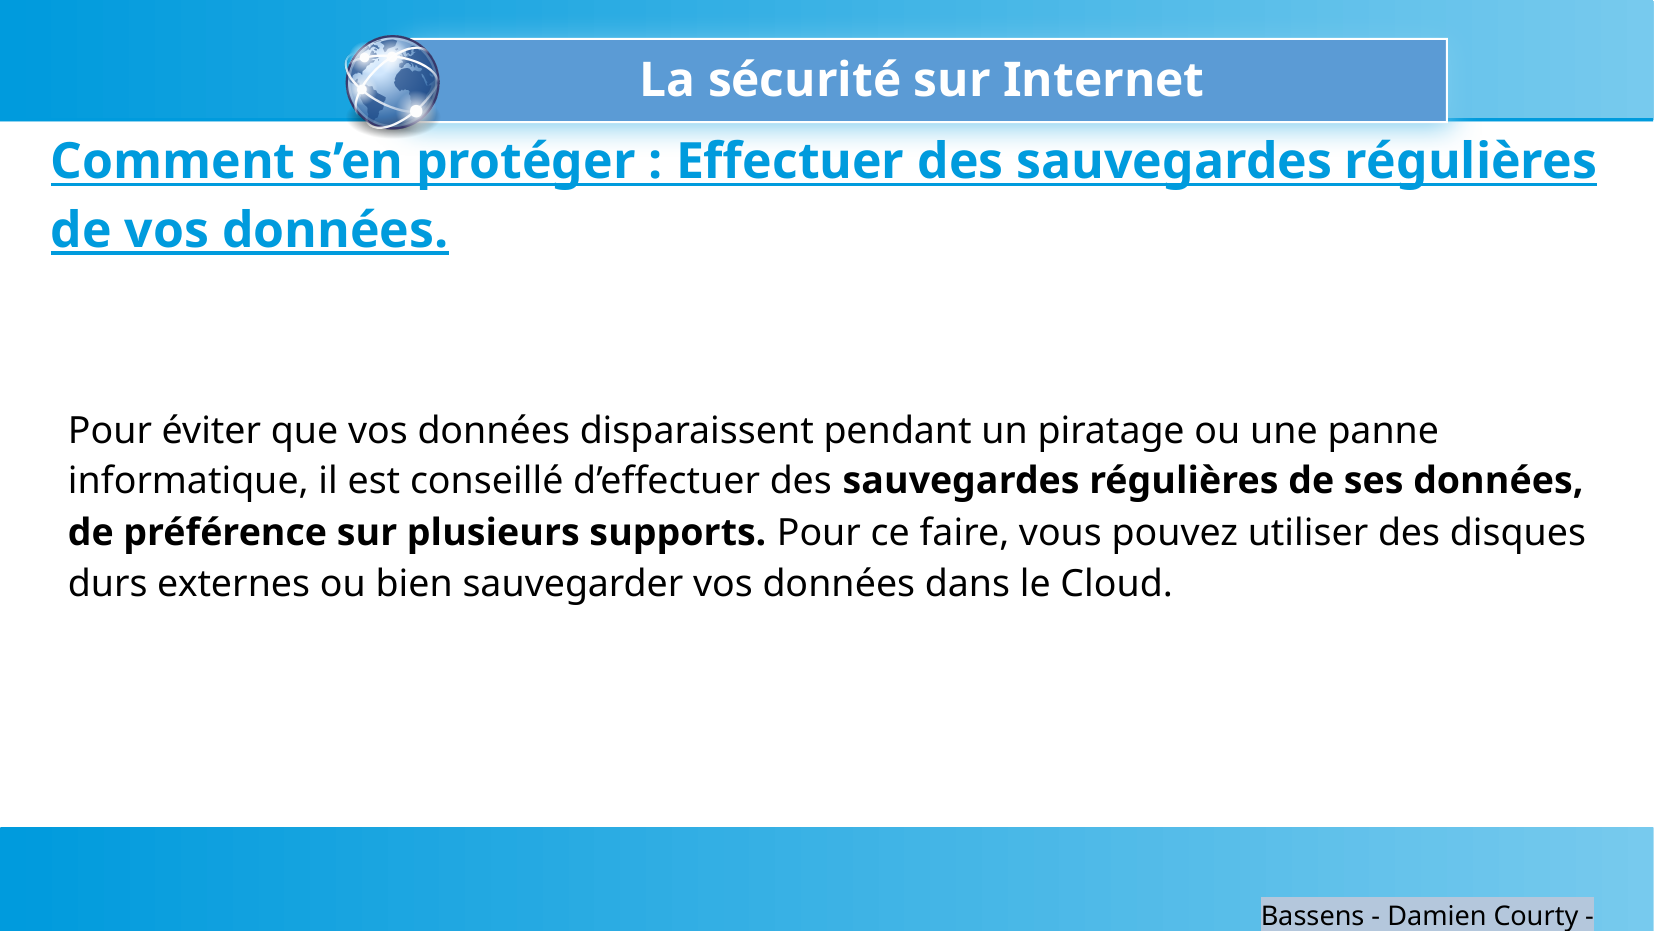

La sécurité sur Internet
Comment s’en protéger : Effectuer des sauvegardes régulières de vos données.
Pour éviter que vos données disparaissent pendant un piratage ou une panne informatique, il est conseillé d’effectuer des sauvegardes régulières de ses données, de préférence sur plusieurs supports. Pour ce faire, vous pouvez utiliser des disques durs externes ou bien sauvegarder vos données dans le Cloud.
Bassens - Damien Courty - 2024